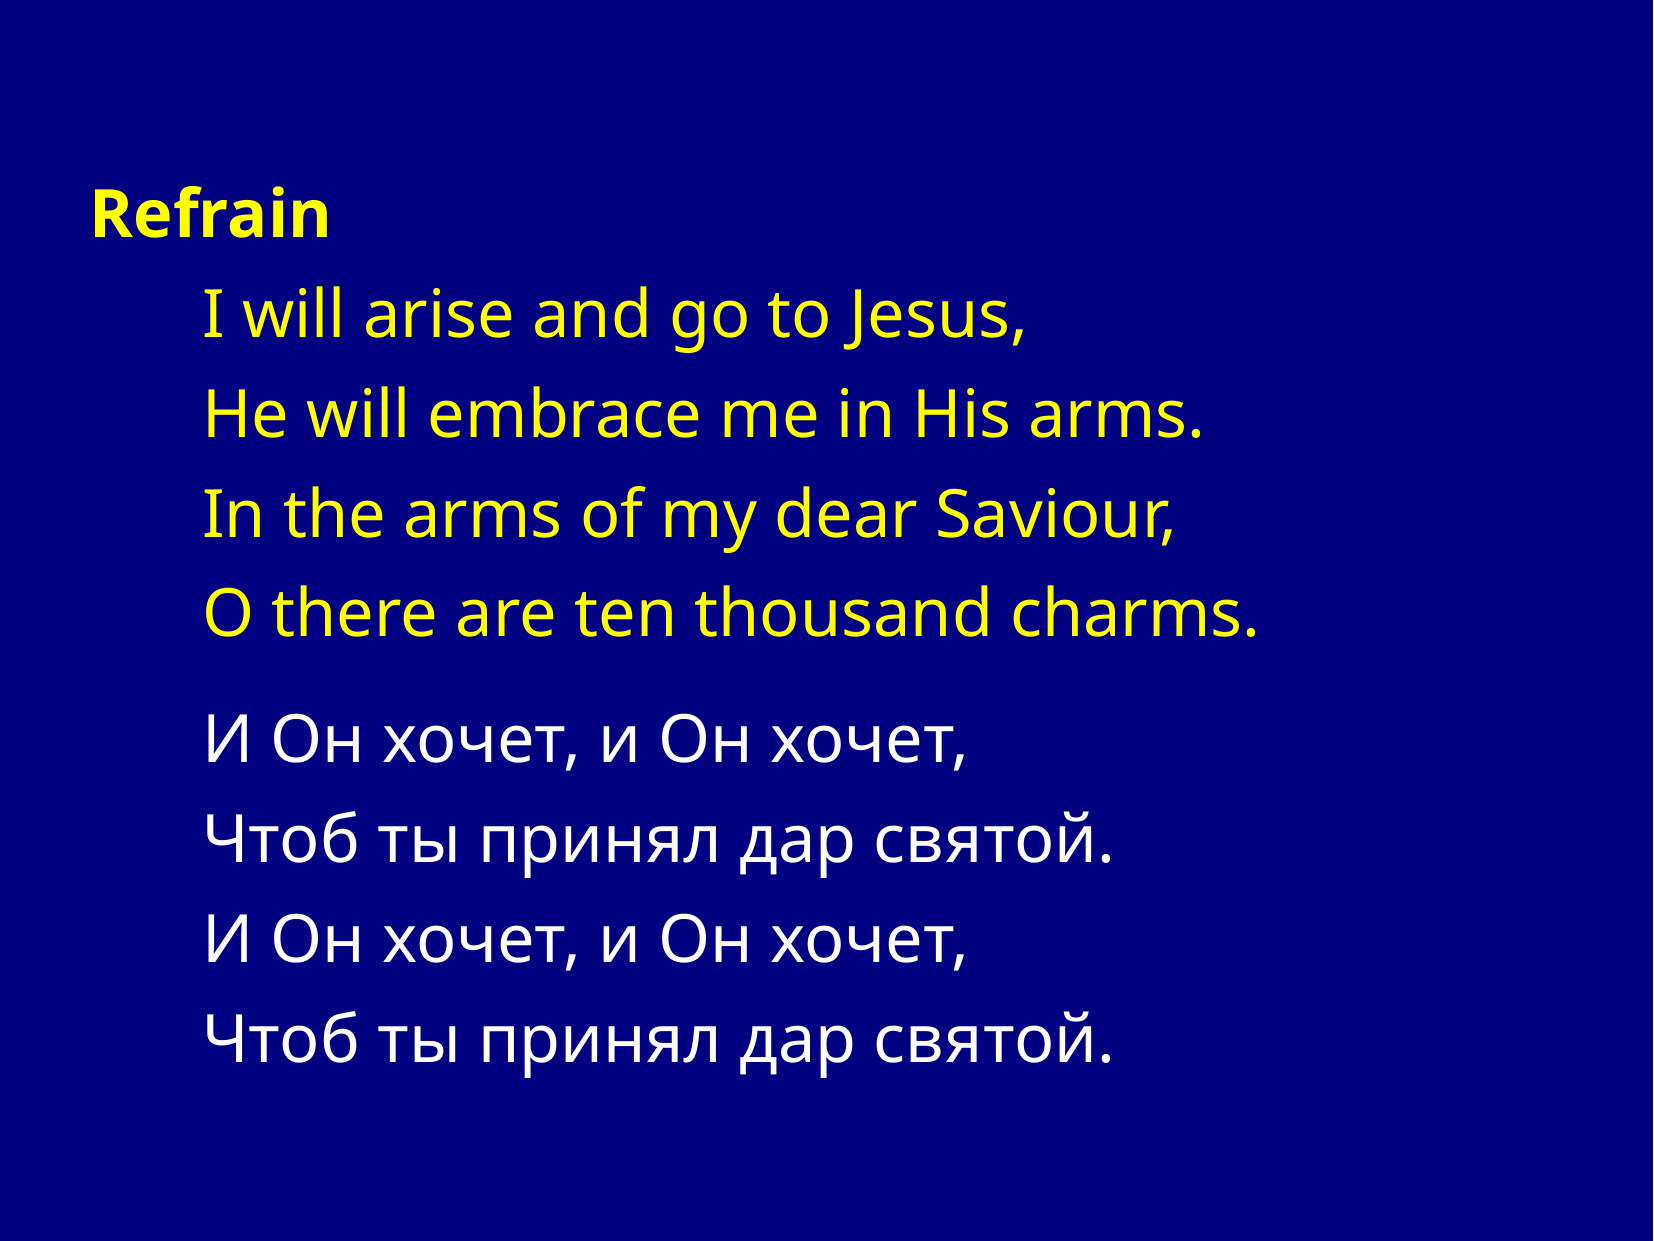

Refrain
	I will arise and go to Jesus,
	He will embrace me in His arms.
	In the arms of my dear Saviour,
	O there are ten thousand charms.
	И Он хочет, и Он хочет,
	Чтоб ты принял дар святой.
	И Он хочет, и Он хочет,
	Чтоб ты принял дар святой.